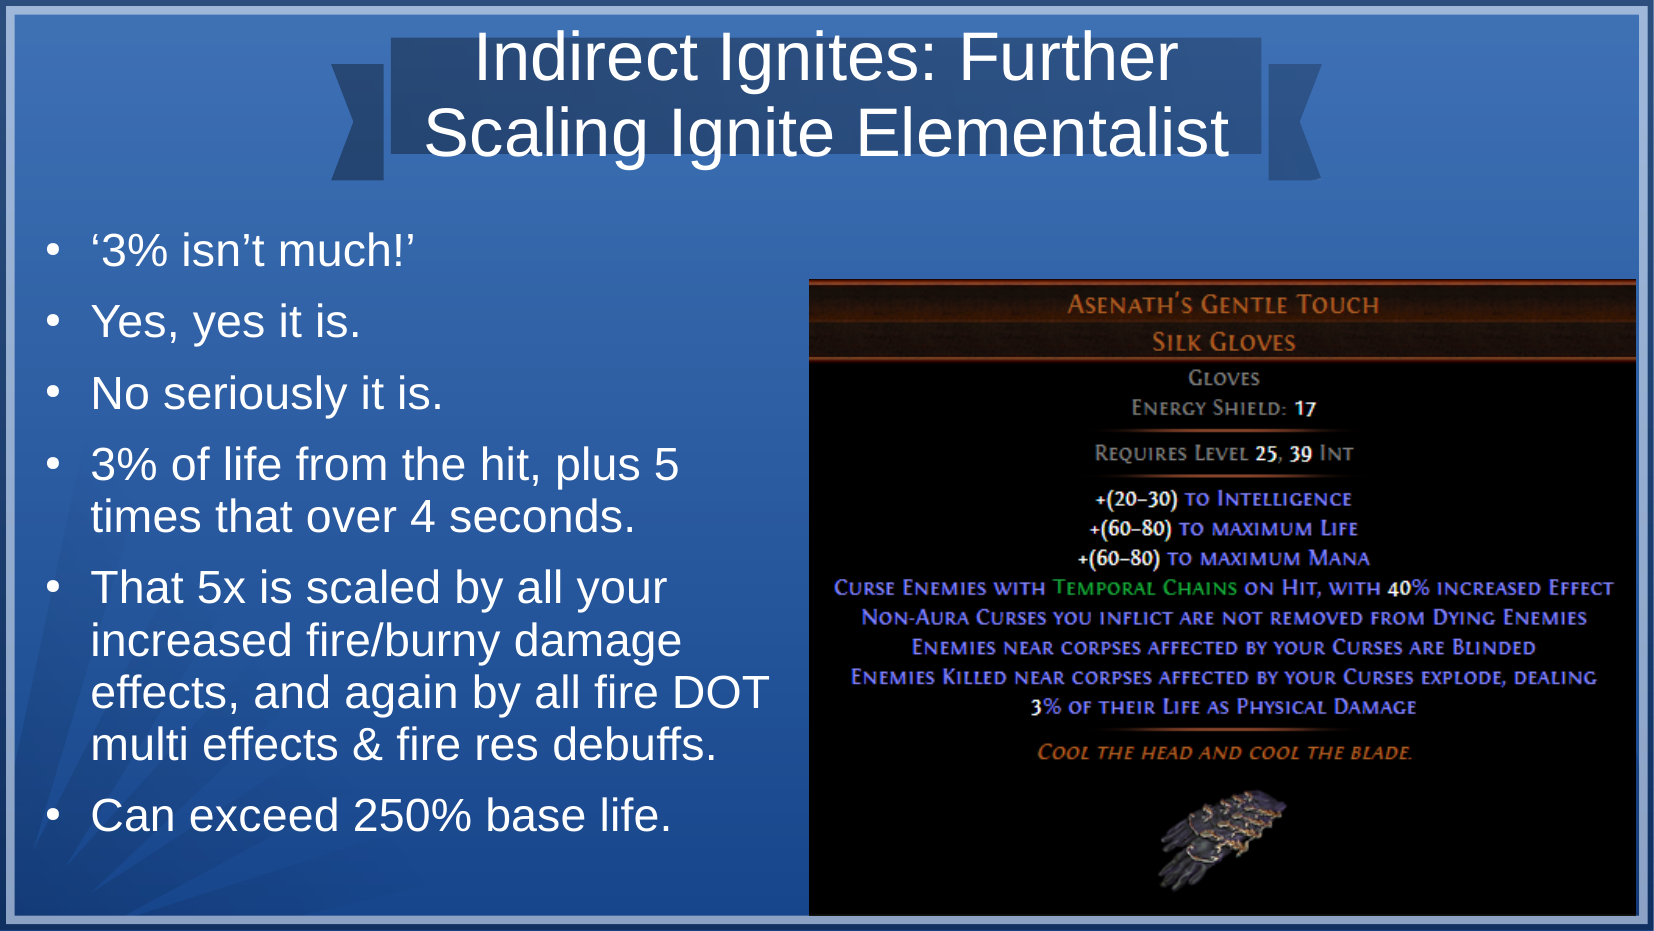

# Indirect Ignites: Further Scaling Ignite Elementalist
‘3% isn’t much!’
Yes, yes it is.
No seriously it is.
3% of life from the hit, plus 5 times that over 4 seconds.
That 5x is scaled by all your increased fire/burny damage effects, and again by all fire DOT multi effects & fire res debuffs.
Can exceed 250% base life.